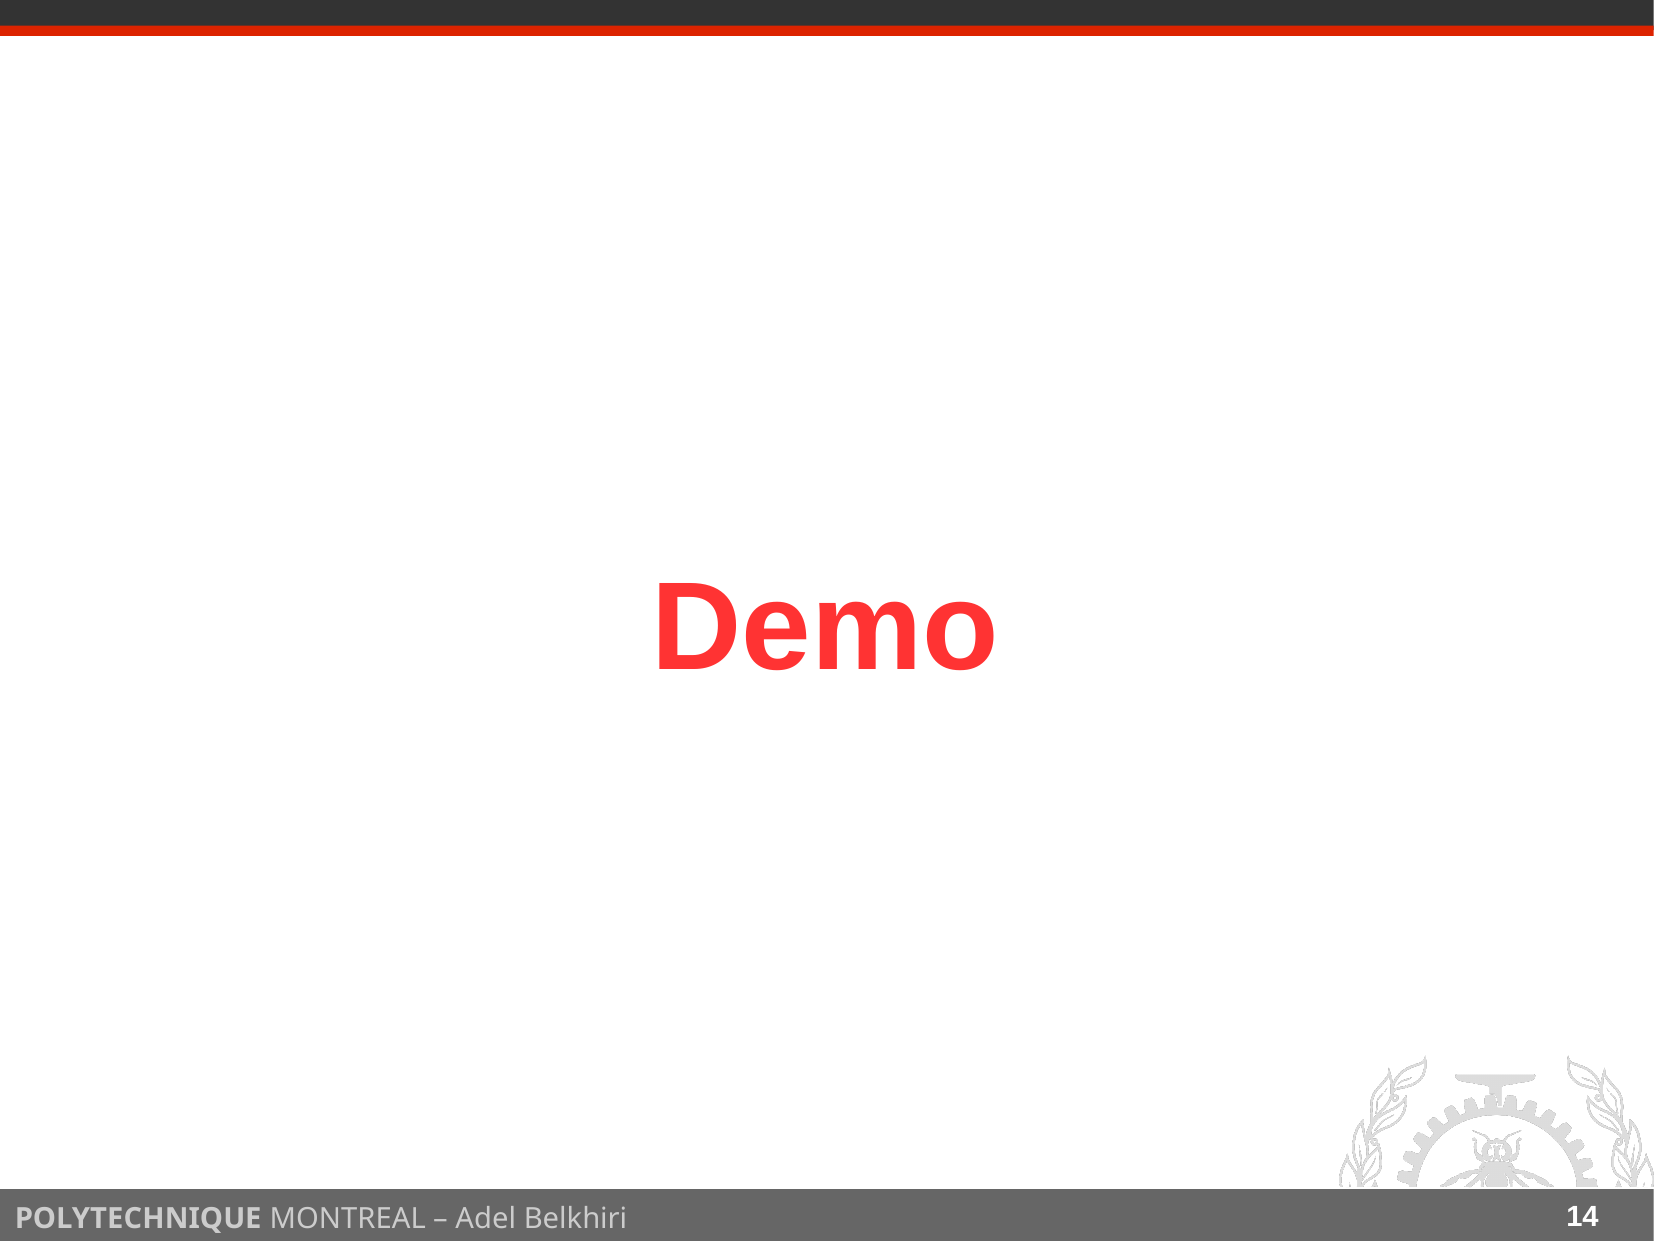

Demo
POLYTECHNIQUE MONTREAL – Adel Belkhiri
14